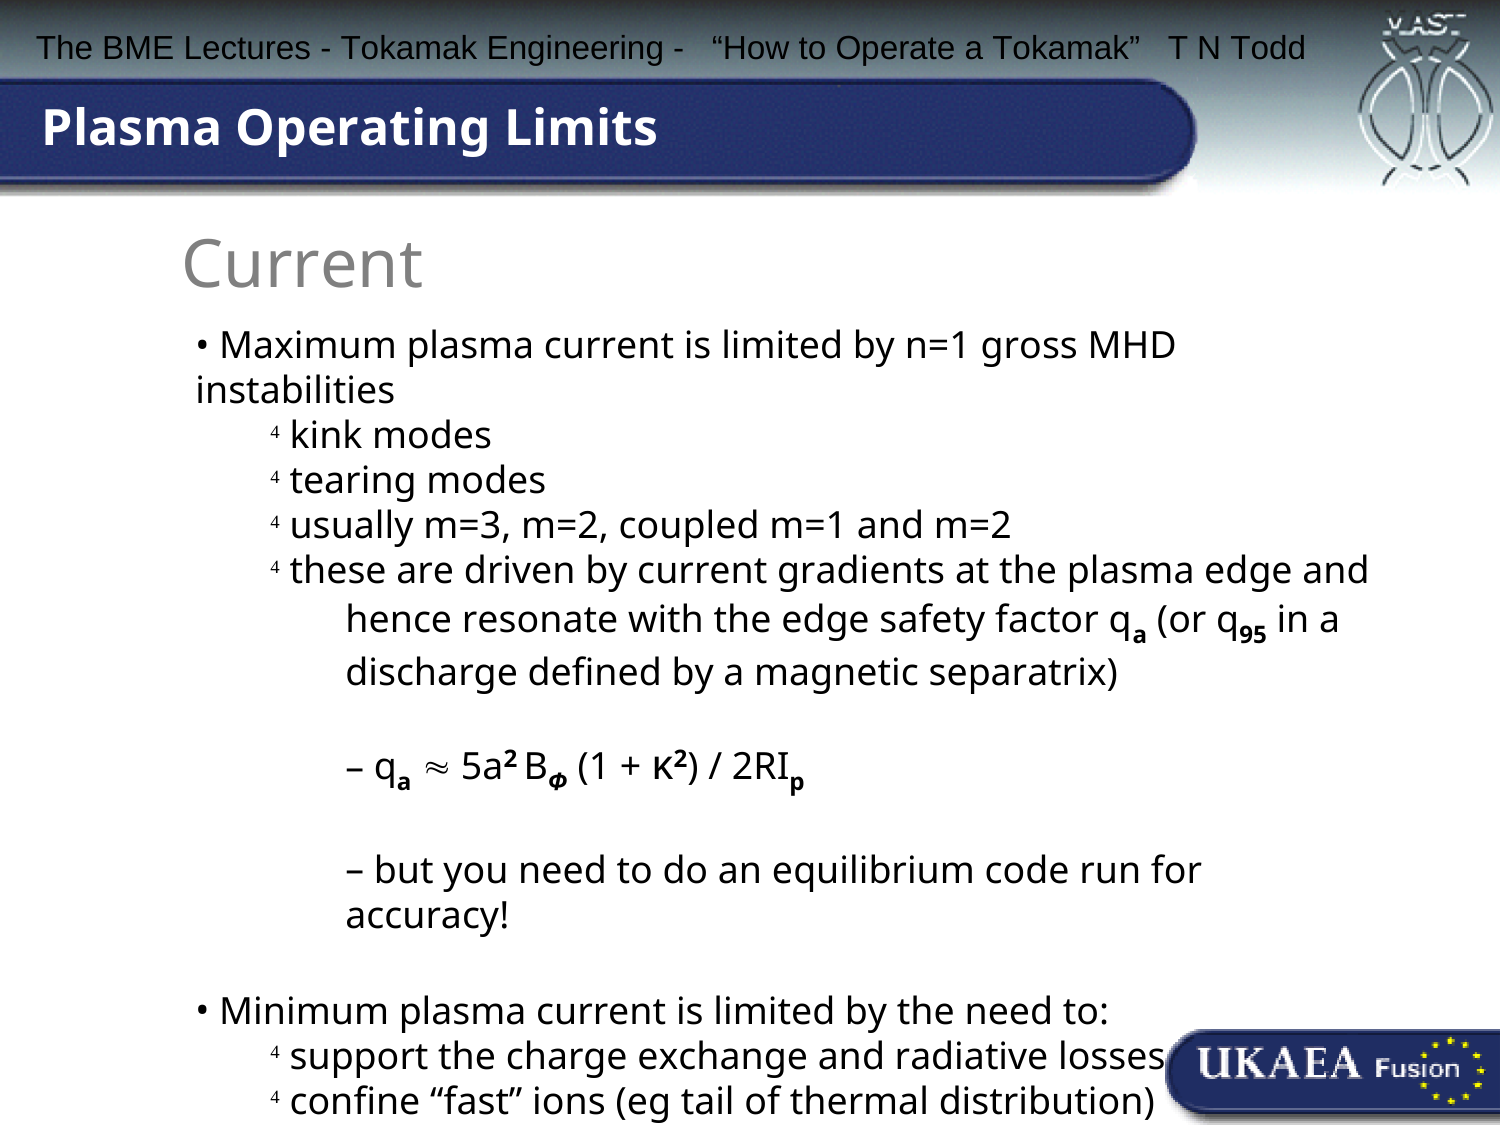

Plasma Operating Limits
The BME Lectures - Tokamak Engineering - “How to Operate a Tokamak” T N Todd
Current
 Maximum plasma current is limited by n=1 gross MHD instabilities
 kink modes
 tearing modes
 usually m=3, m=2, coupled m=1 and m=2
 these are driven by current gradients at the plasma edge and 	hence resonate with the edge safety factor qa (or q95 in a 	discharge defined by a magnetic separatrix)
 qa  5a2 BΦ (1 + κ2) / 2RIp
 but you need to do an equilibrium code run for accuracy!
 Minimum plasma current is limited by the need to:
 support the charge exchange and radiative losses
 confine “fast” ions (eg tail of thermal distribution)
 provide adequate energy confinement time